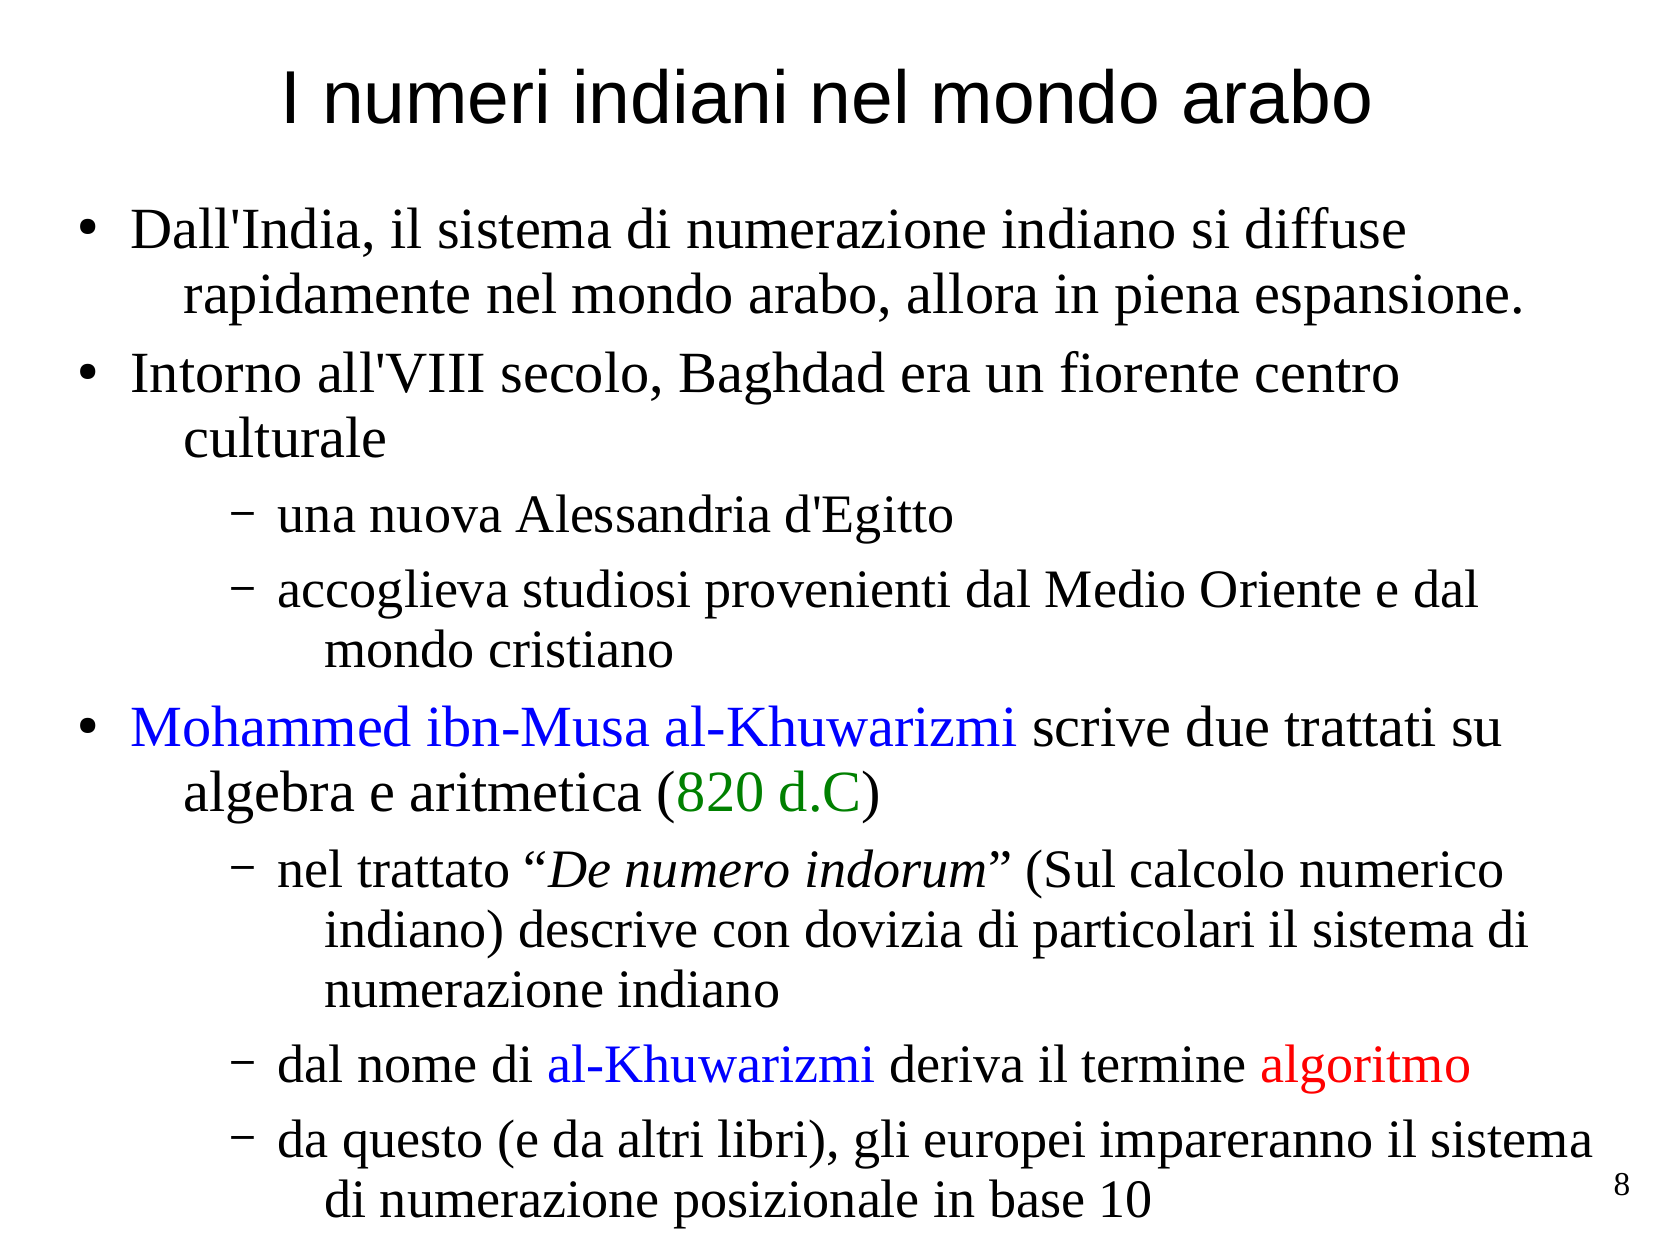

# I numeri indiani nel mondo arabo
Dall'India, il sistema di numerazione indiano si diffuse rapidamente nel mondo arabo, allora in piena espansione.
Intorno all'VIII secolo, Baghdad era un fiorente centro culturale
una nuova Alessandria d'Egitto
accoglieva studiosi provenienti dal Medio Oriente e dal mondo cristiano
Mohammed ibn-Musa al-Khuwarizmi scrive due trattati su algebra e aritmetica (820 d.C)
nel trattato “De numero indorum” (Sul calcolo numerico indiano) descrive con dovizia di particolari il sistema di numerazione indiano
dal nome di al-Khuwarizmi deriva il termine algoritmo
da questo (e da altri libri), gli europei impareranno il sistema di numerazione posizionale in base 10